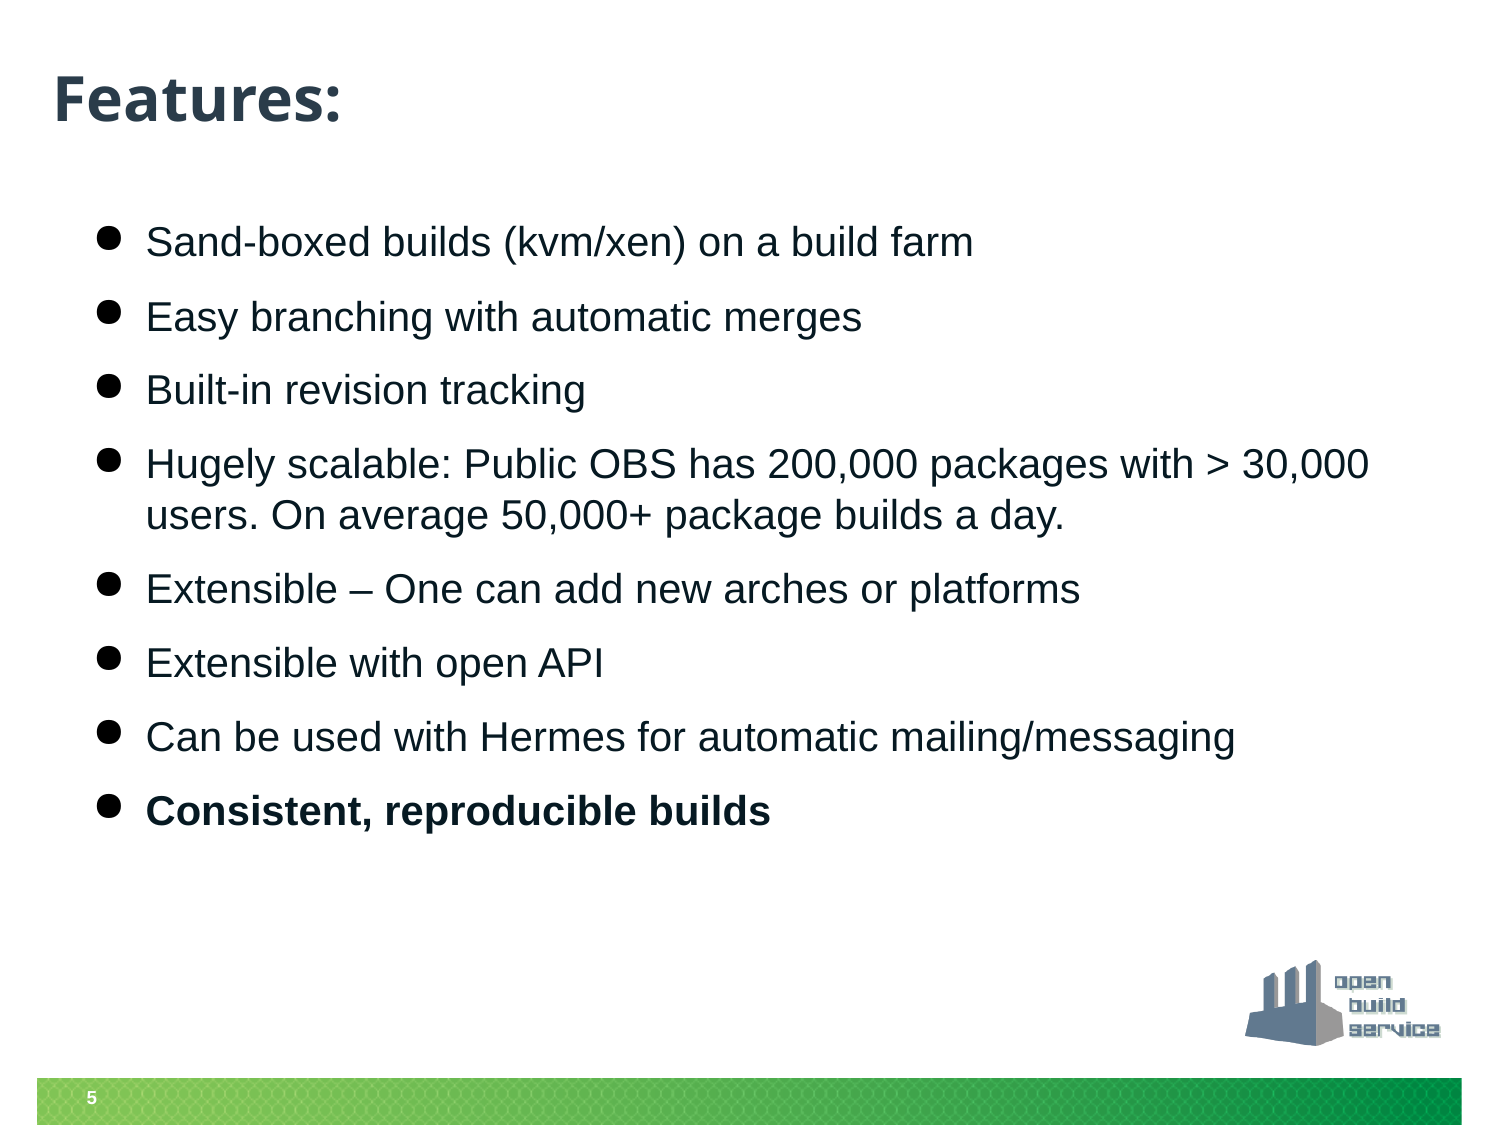

# Features:
Sand-boxed builds (kvm/xen) on a build farm
Easy branching with automatic merges
Built-in revision tracking
Hugely scalable: Public OBS has 200,000 packages with > 30,000 users. On average 50,000+ package builds a day.
Extensible – One can add new arches or platforms
Extensible with open API
Can be used with Hermes for automatic mailing/messaging
Consistent, reproducible builds